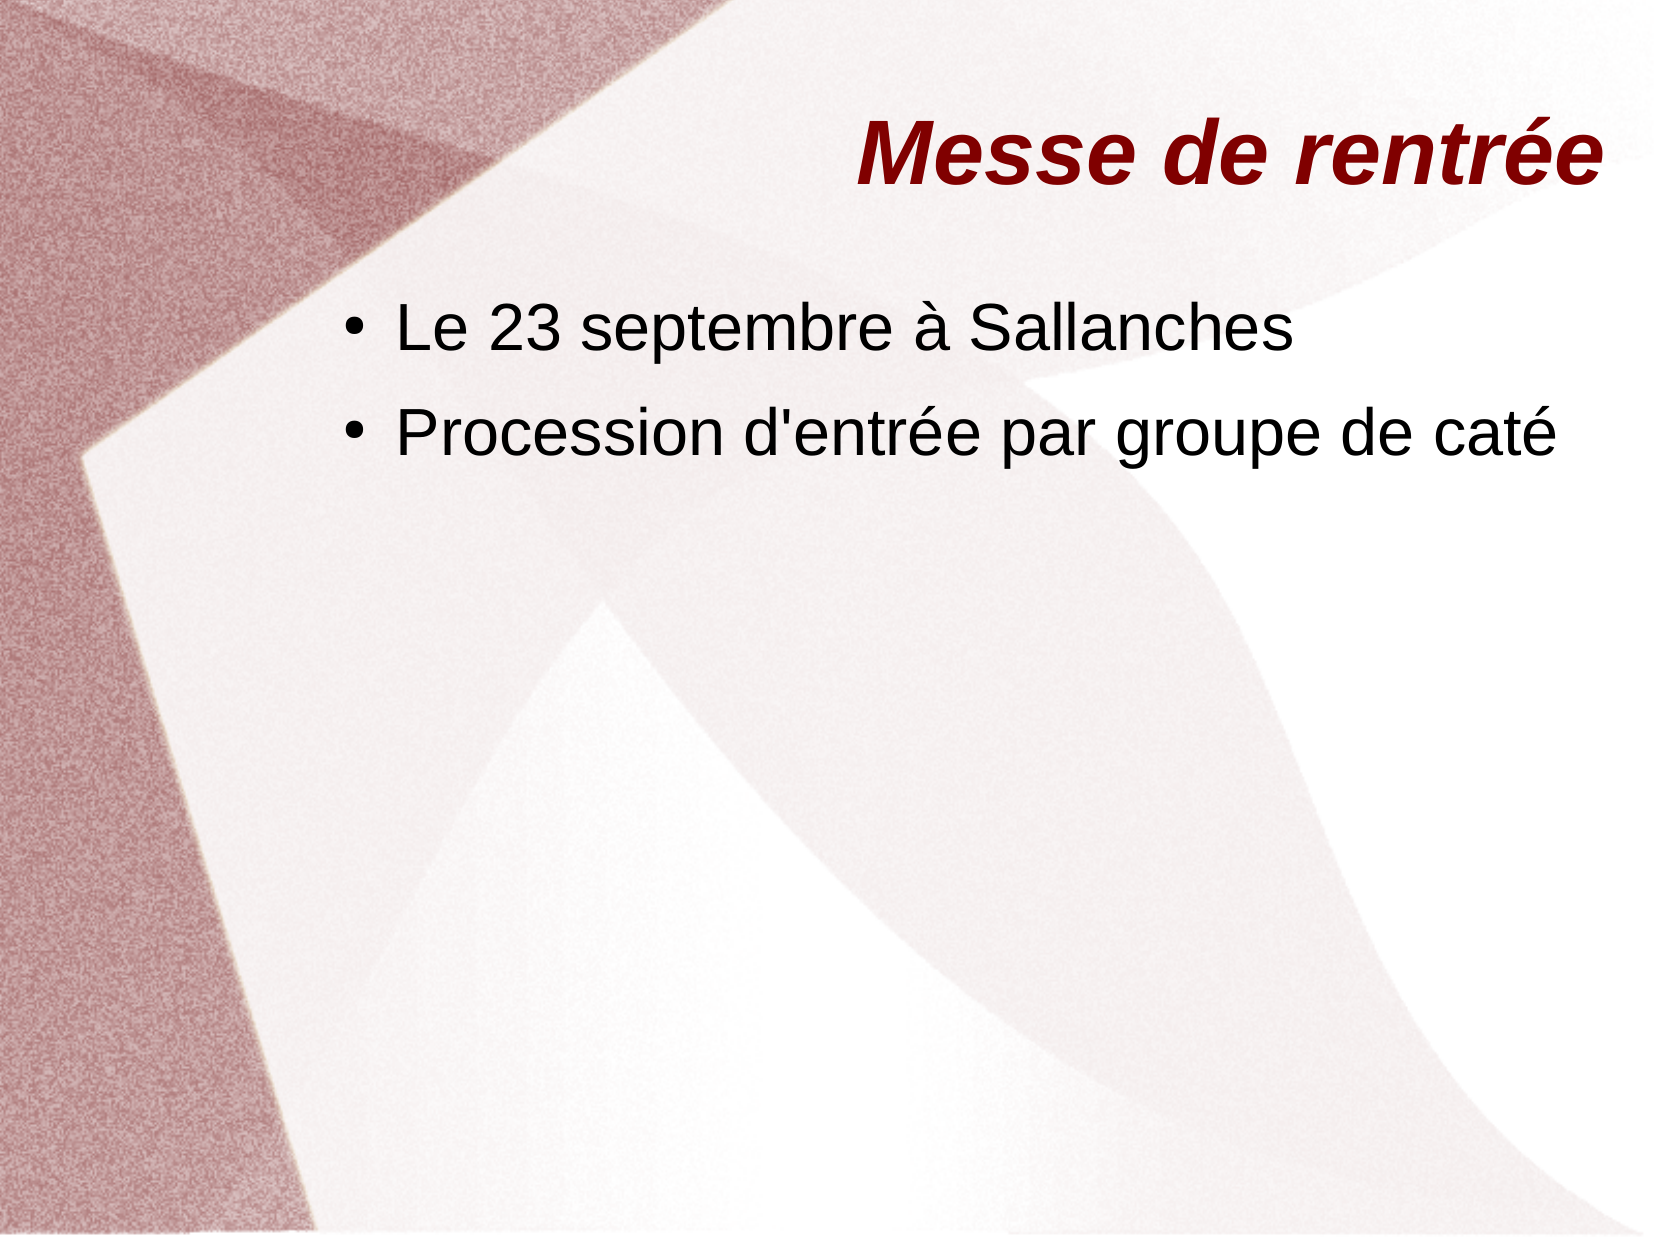

# Messe de rentrée
Le 23 septembre à Sallanches
Procession d'entrée par groupe de caté